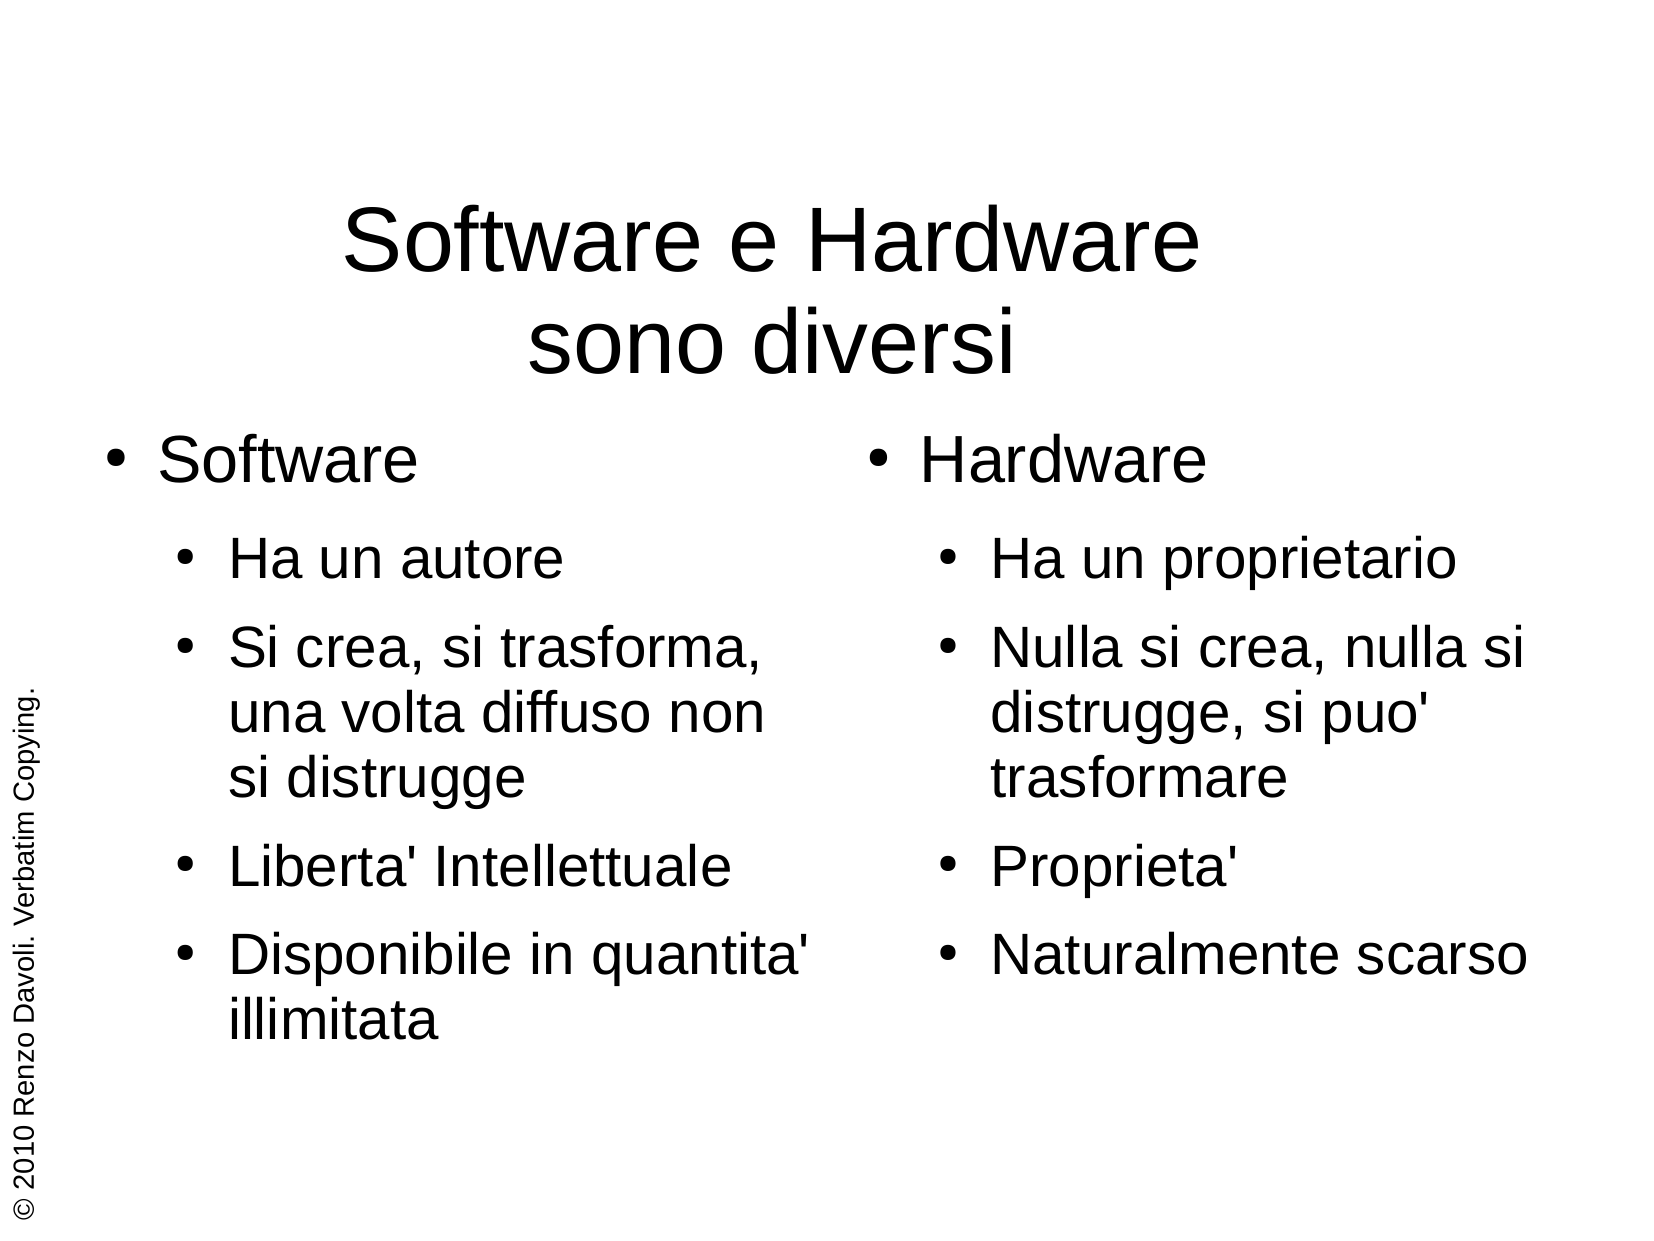

# Software e Hardware sono diversi
Software
Ha un autore
Si crea, si trasforma, una volta diffuso non si distrugge
Liberta' Intellettuale
Disponibile in quantita' illimitata
Hardware
Ha un proprietario
Nulla si crea, nulla si distrugge, si puo' trasformare
Proprieta'
Naturalmente scarso